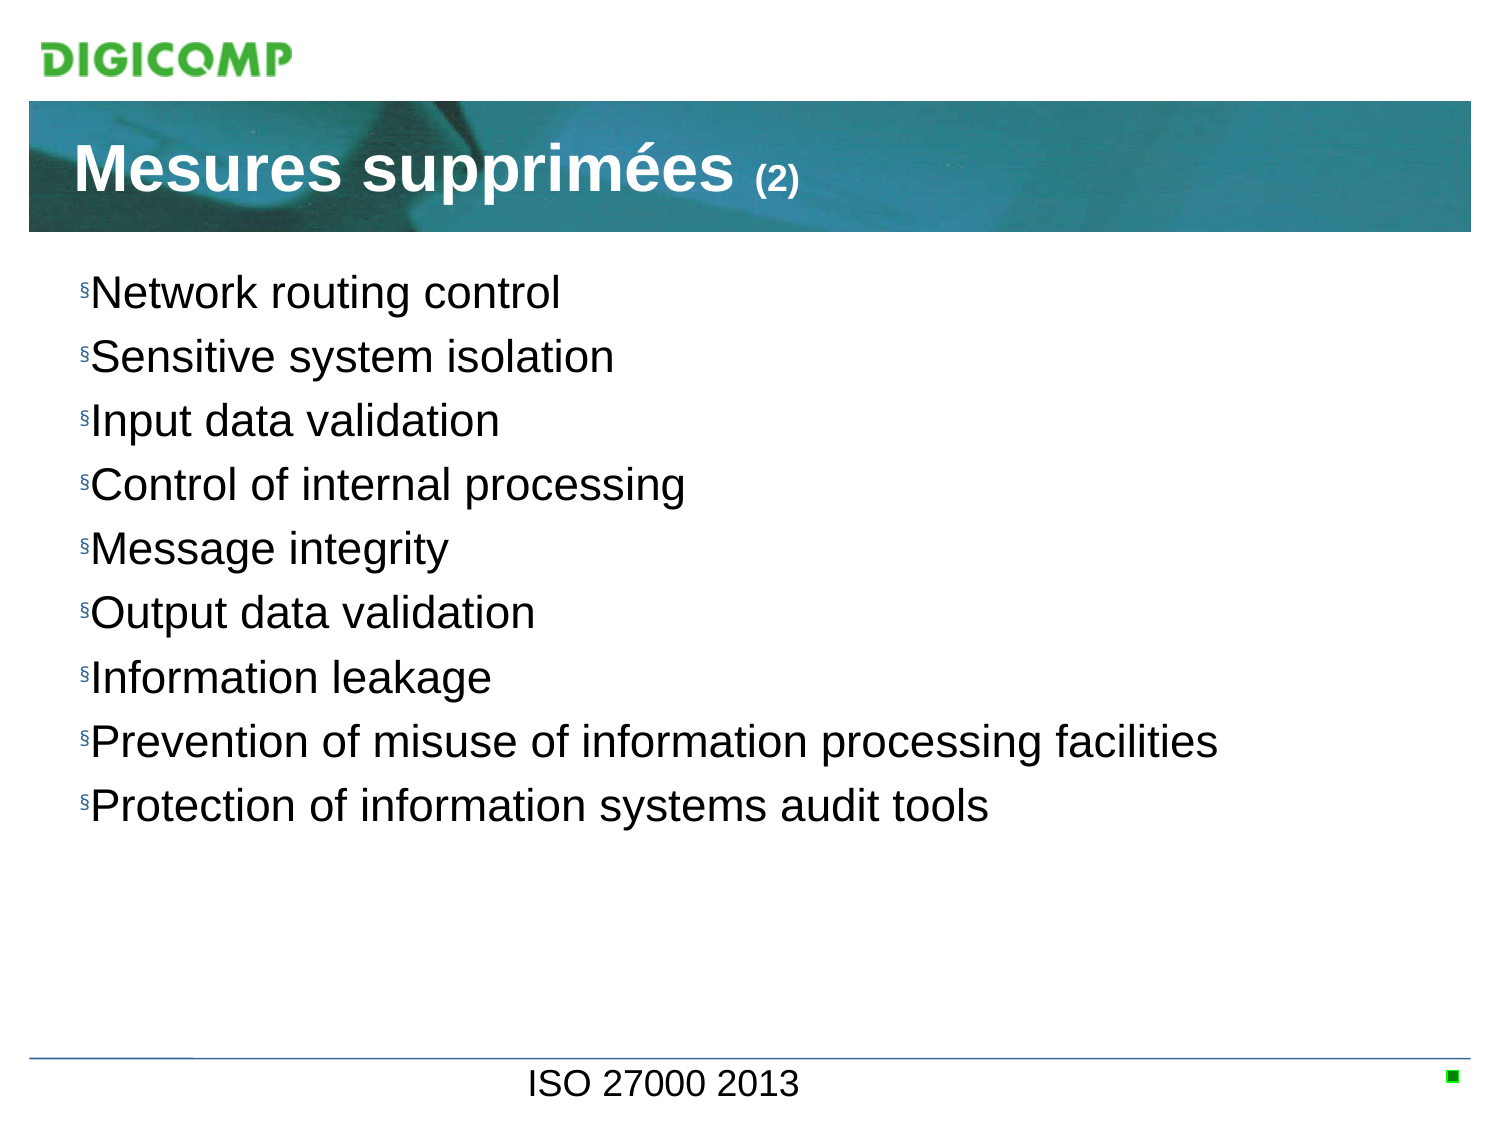

# Mesures supprimées (2)
Network routing control
Sensitive system isolation
Input data validation
Control of internal processing
Message integrity
Output data validation
Information leakage
Prevention of misuse of information processing facilities
Protection of information systems audit tools
ISO 27000 2013